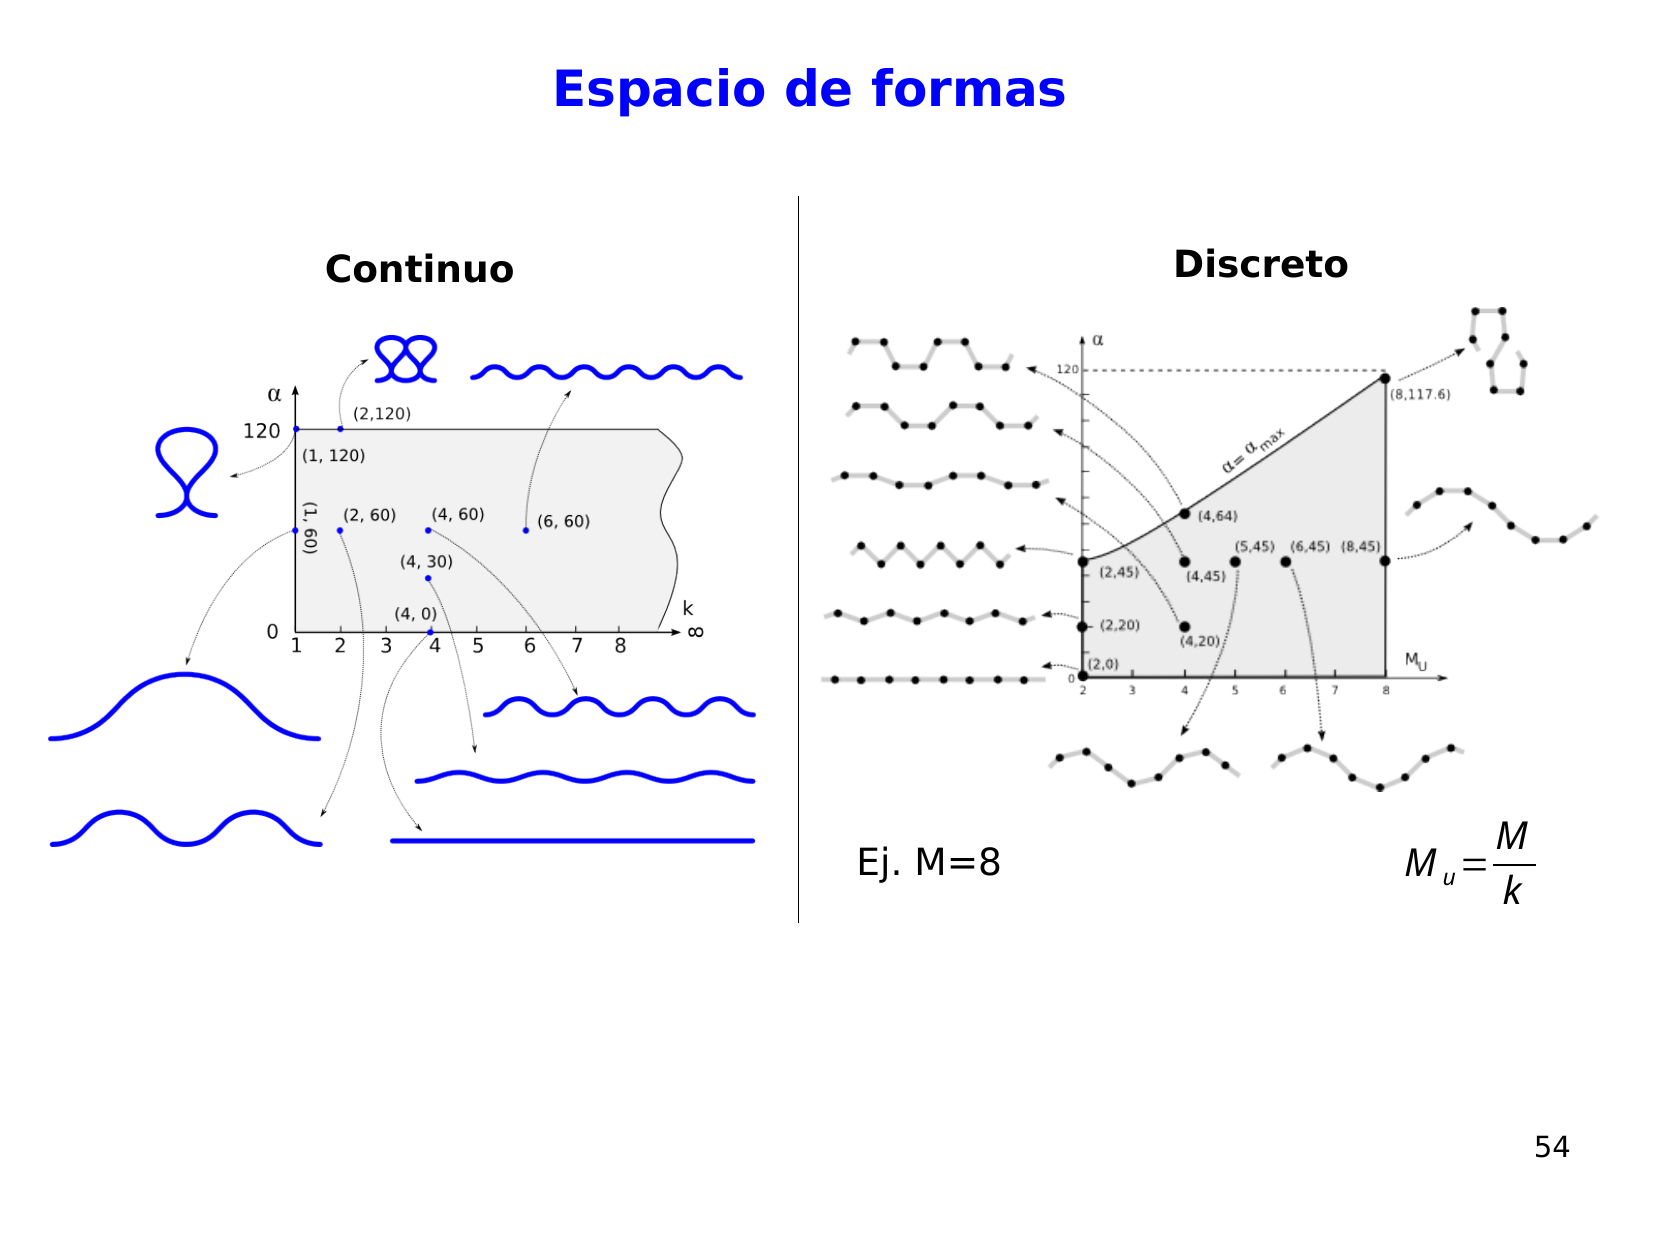

Espacio de formas
Discreto
Continuo
Ej. M=8
54